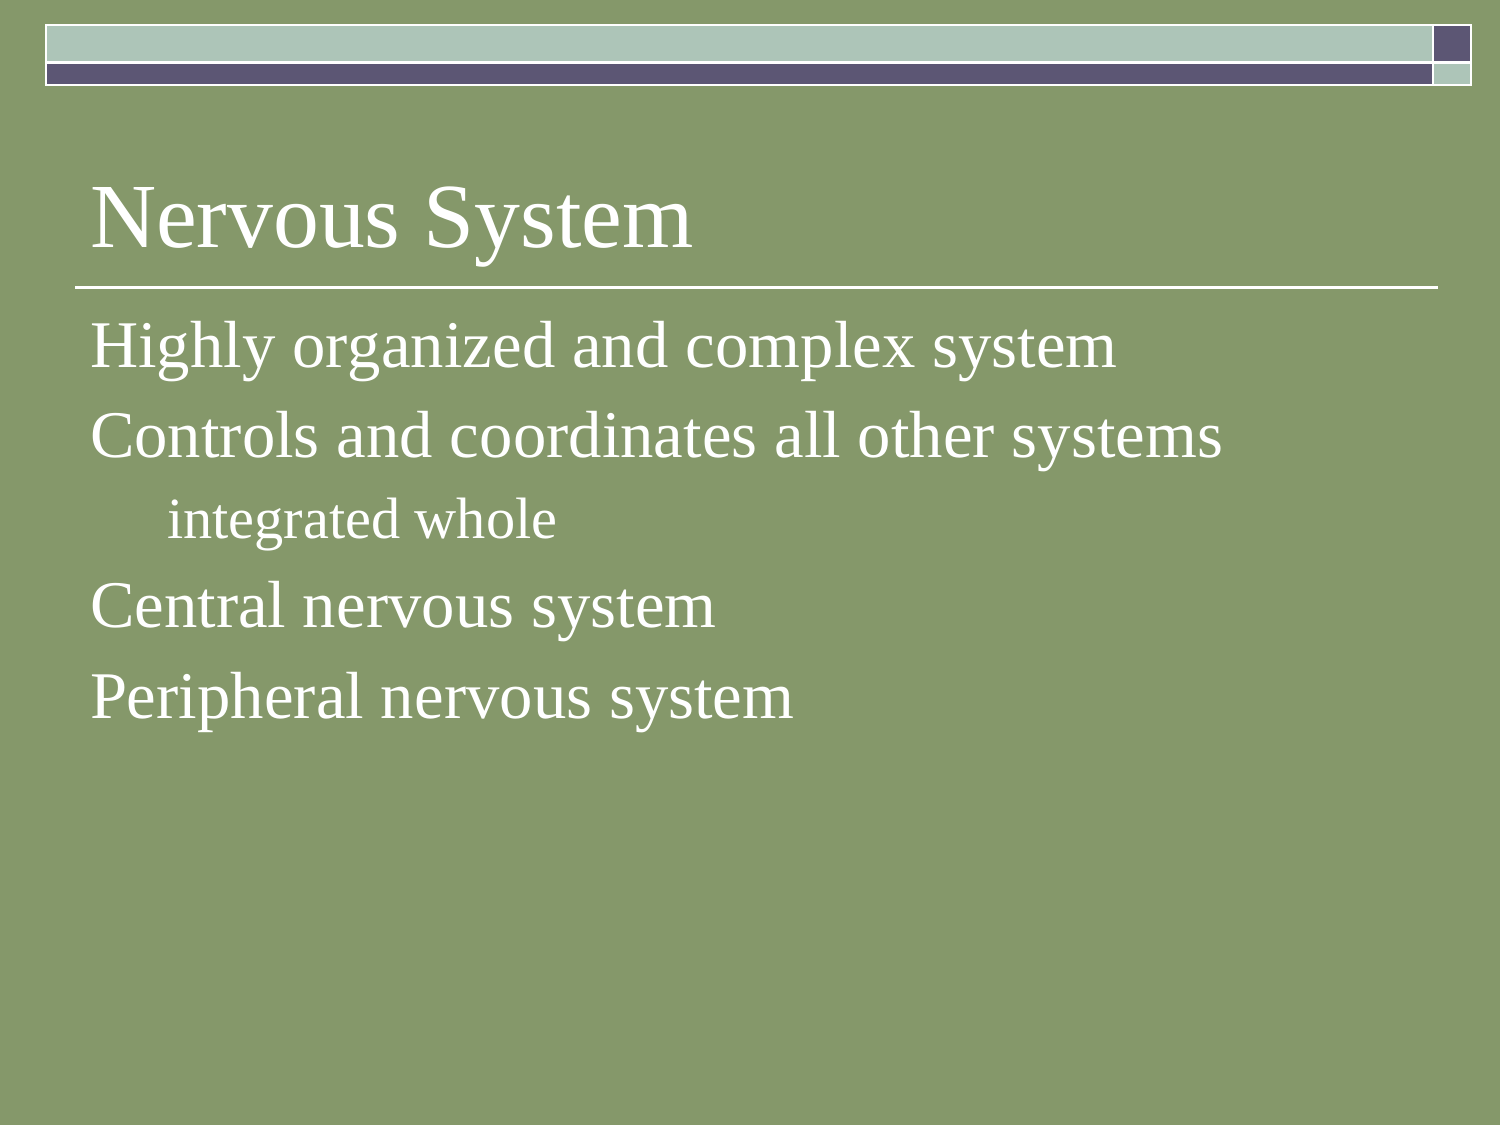

# Nervous System
Highly organized and complex system
Controls and coordinates all other systems
integrated whole
Central nervous system
Peripheral nervous system